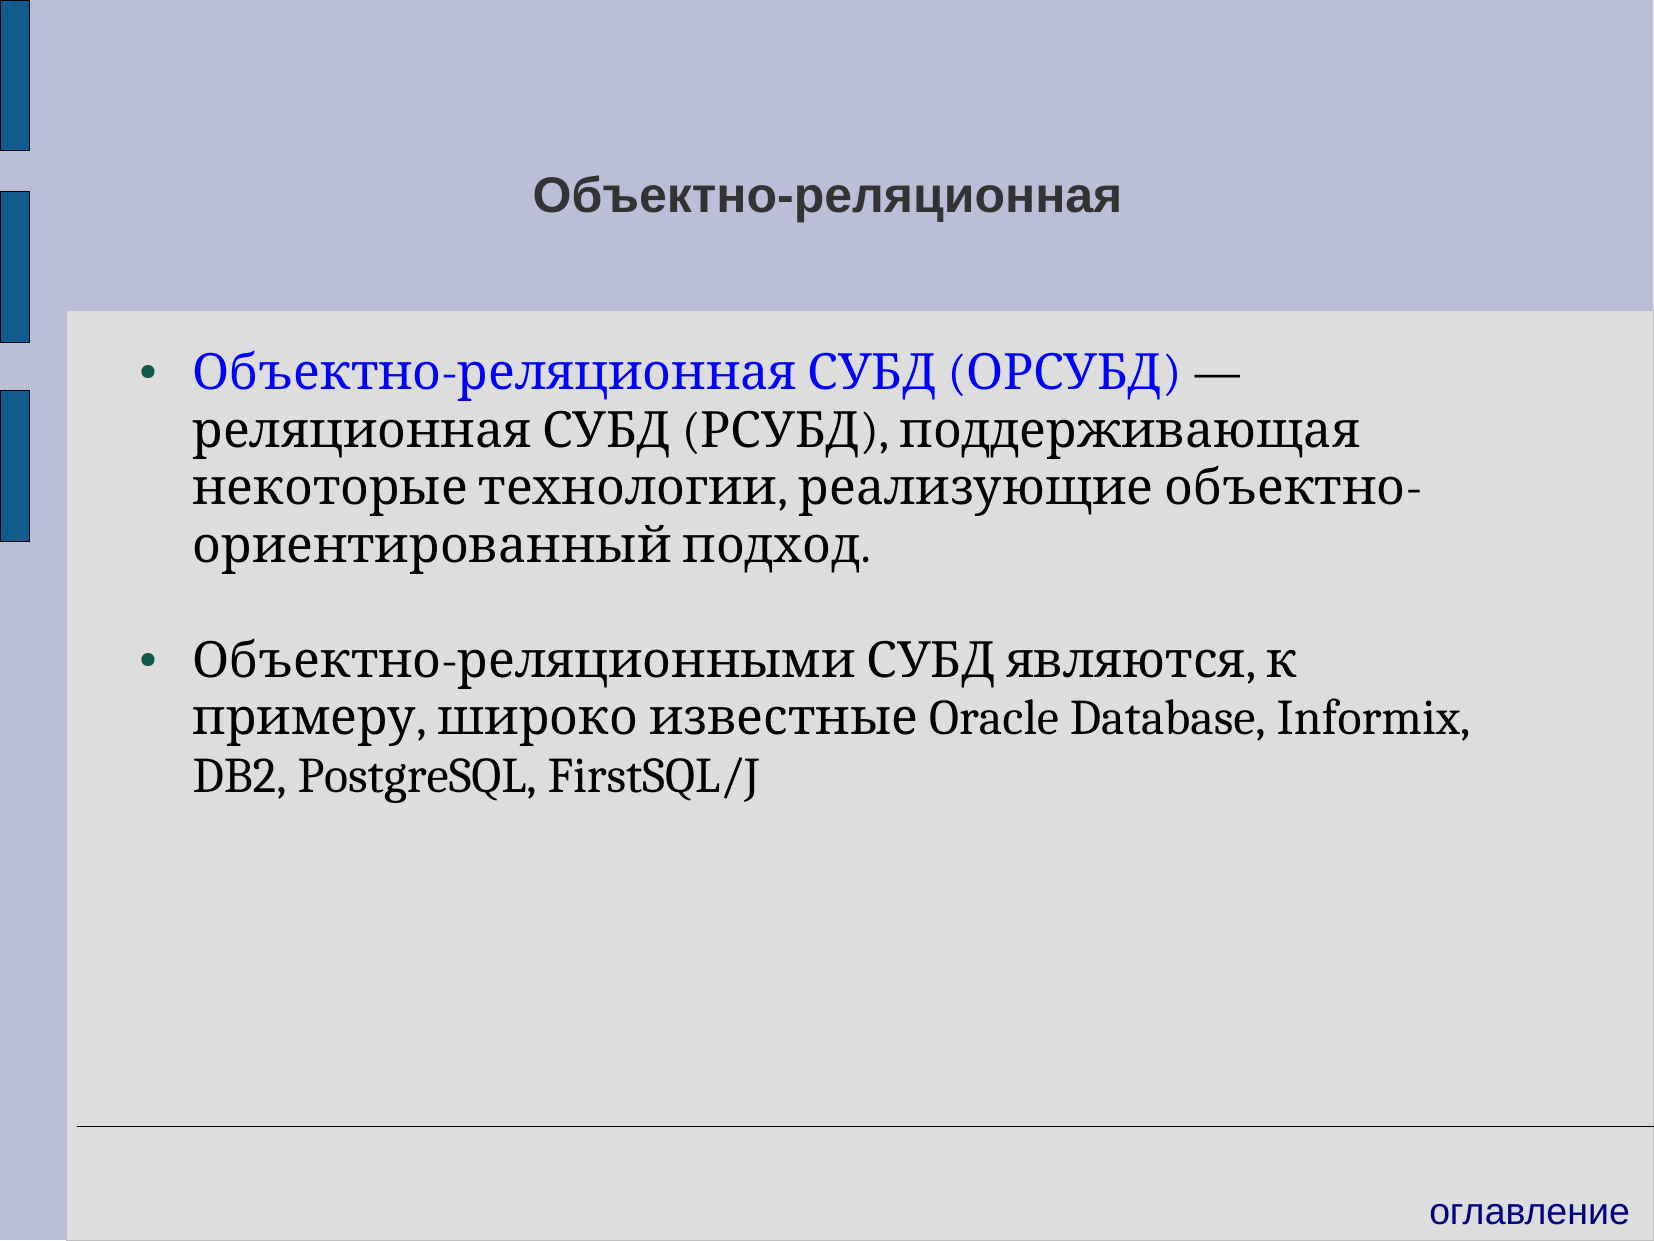

# Объектно-реляционная
Объектно-реляционная СУБД (ОРСУБД) — реляционная СУБД (РСУБД), поддерживающая некоторые технологии, реализующие объектно-ориентированный подход.
Объектно-реляционными СУБД являются, к примеру, широко известные Oracle Database, Informix, DB2, PostgreSQL, FirstSQL/J
оглавление